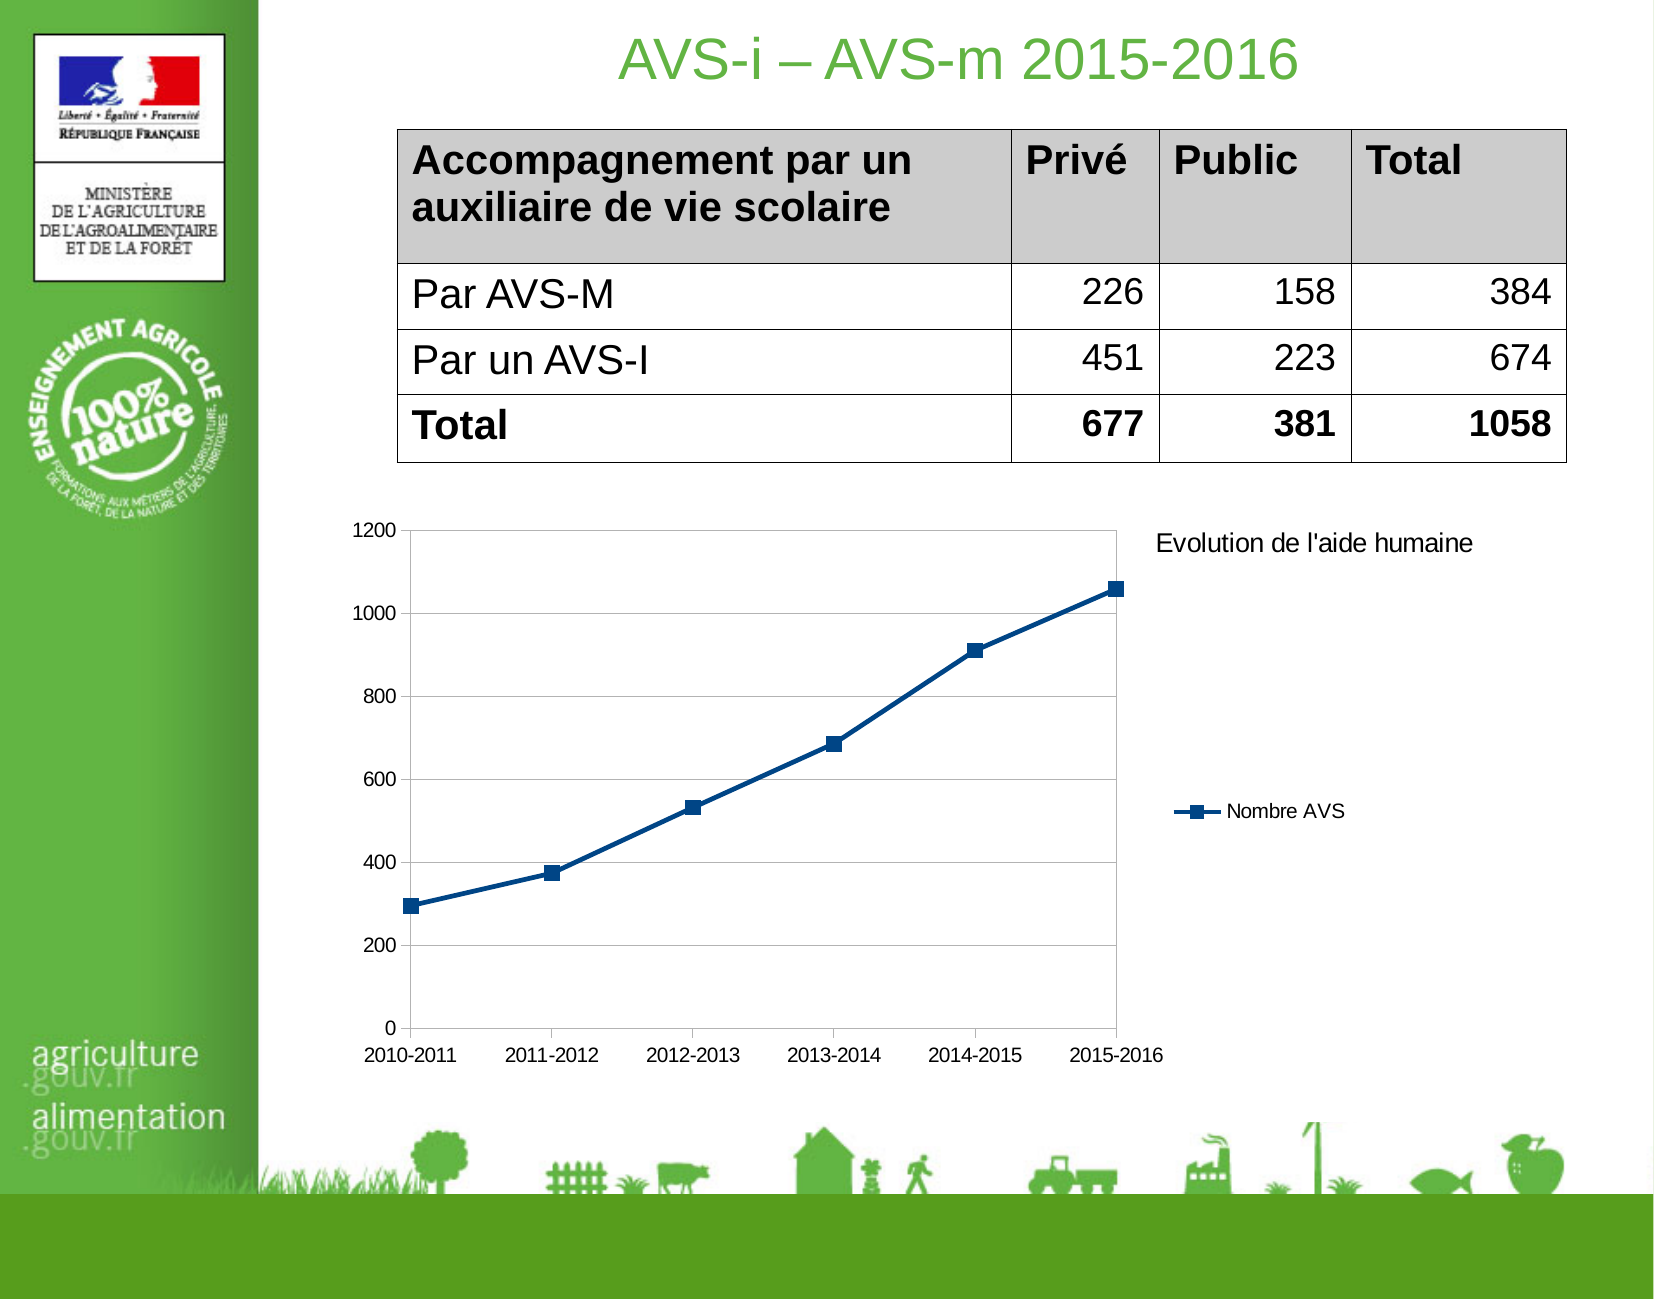

# AVS-i – AVS-m 2015-2016
| Accompagnement par un auxiliaire de vie scolaire | Privé | Public | Total |
| --- | --- | --- | --- |
| Par AVS-M | 226 | 158 | 384 |
| Par un AVS-I | 451 | 223 | 674 |
| Total | 677 | 381 | 1058 |
### Chart: Evolution de l'aide humaine
| Category | Nombre AVS |
|---|---|
| 2010-2011 | 296.0 |
| 2011-2012 | 374.0 |
| 2012-2013 | 532.0 |
| 2013-2014 | 686.0 |
| 2014-2015 | 910.0 |
| 2015-2016 | 1058.0 |